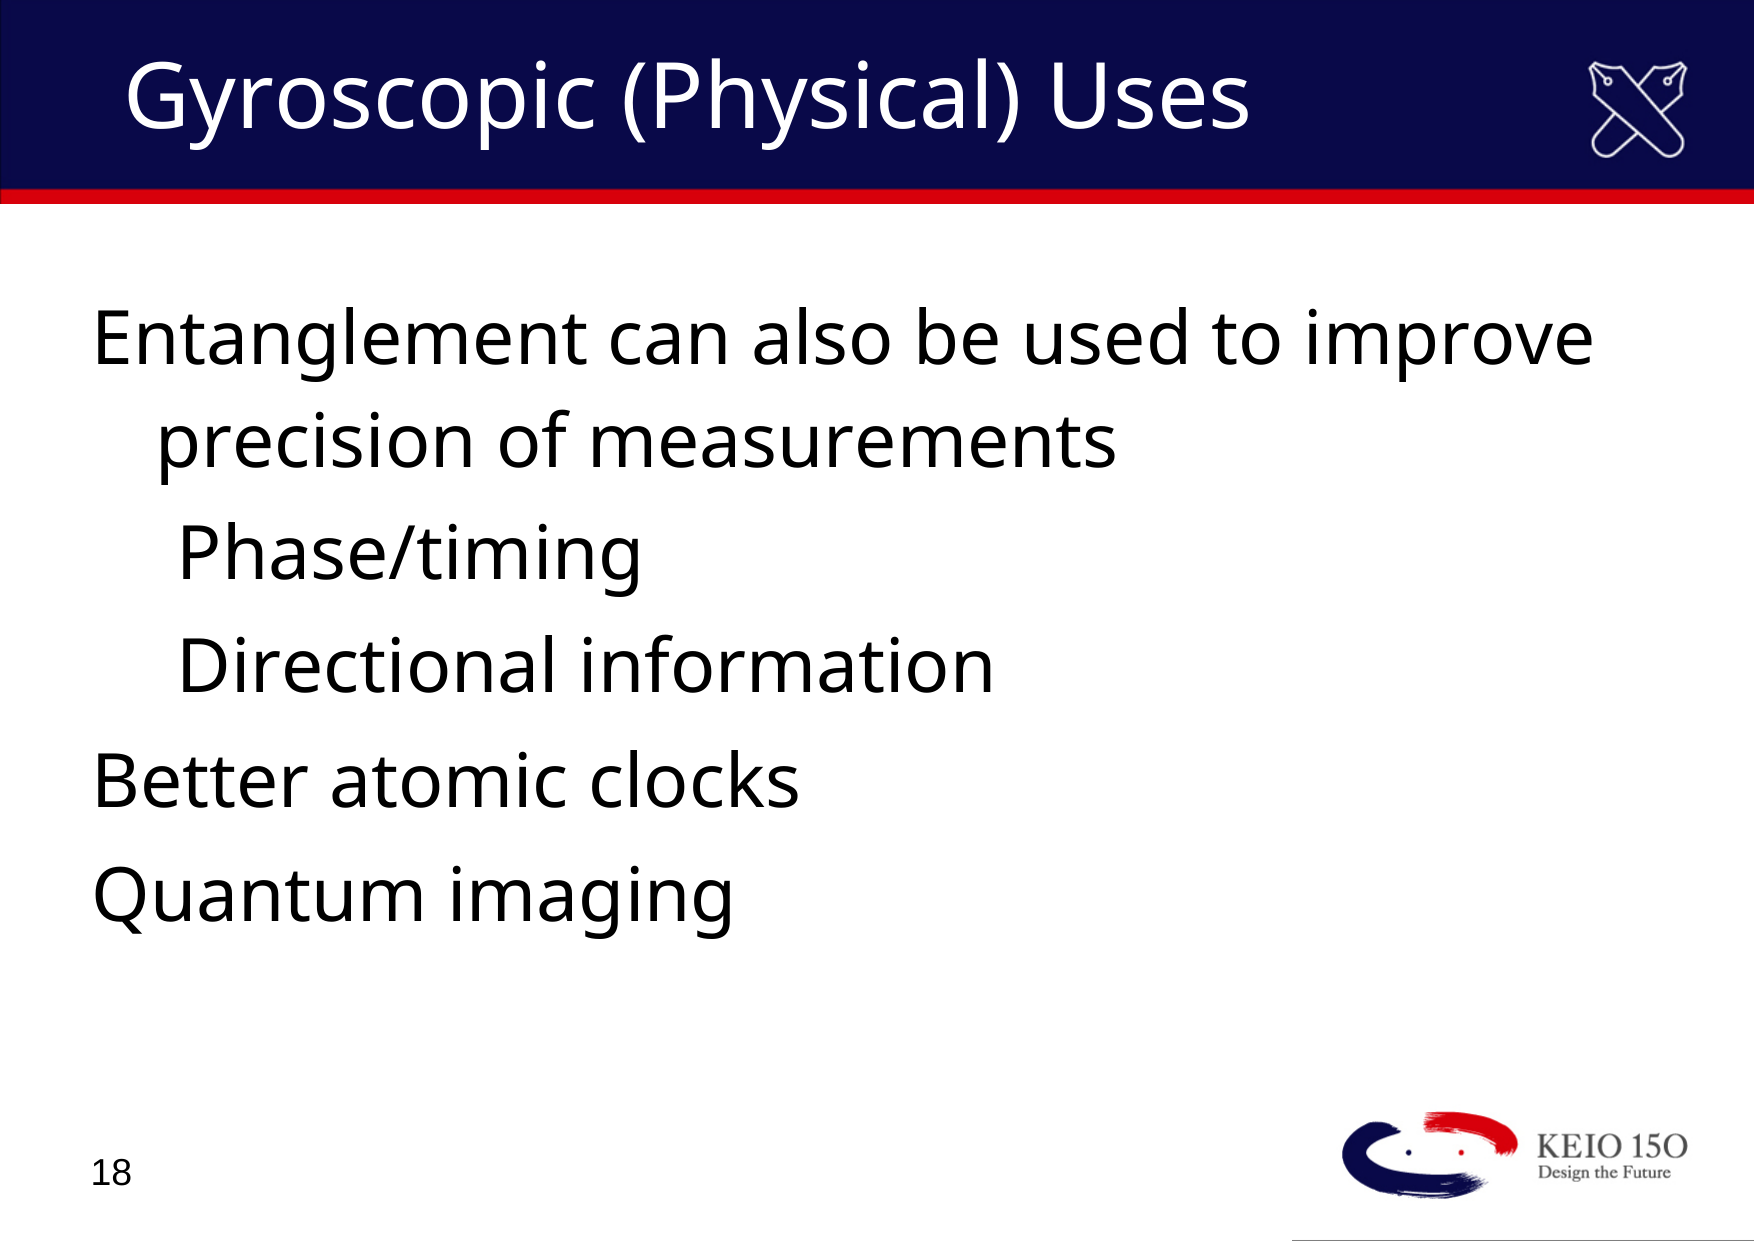

# Gyroscopic (Physical) Uses
Entanglement can also be used to improve precision of measurements
Phase/timing
Directional information
Better atomic clocks
Quantum imaging
18